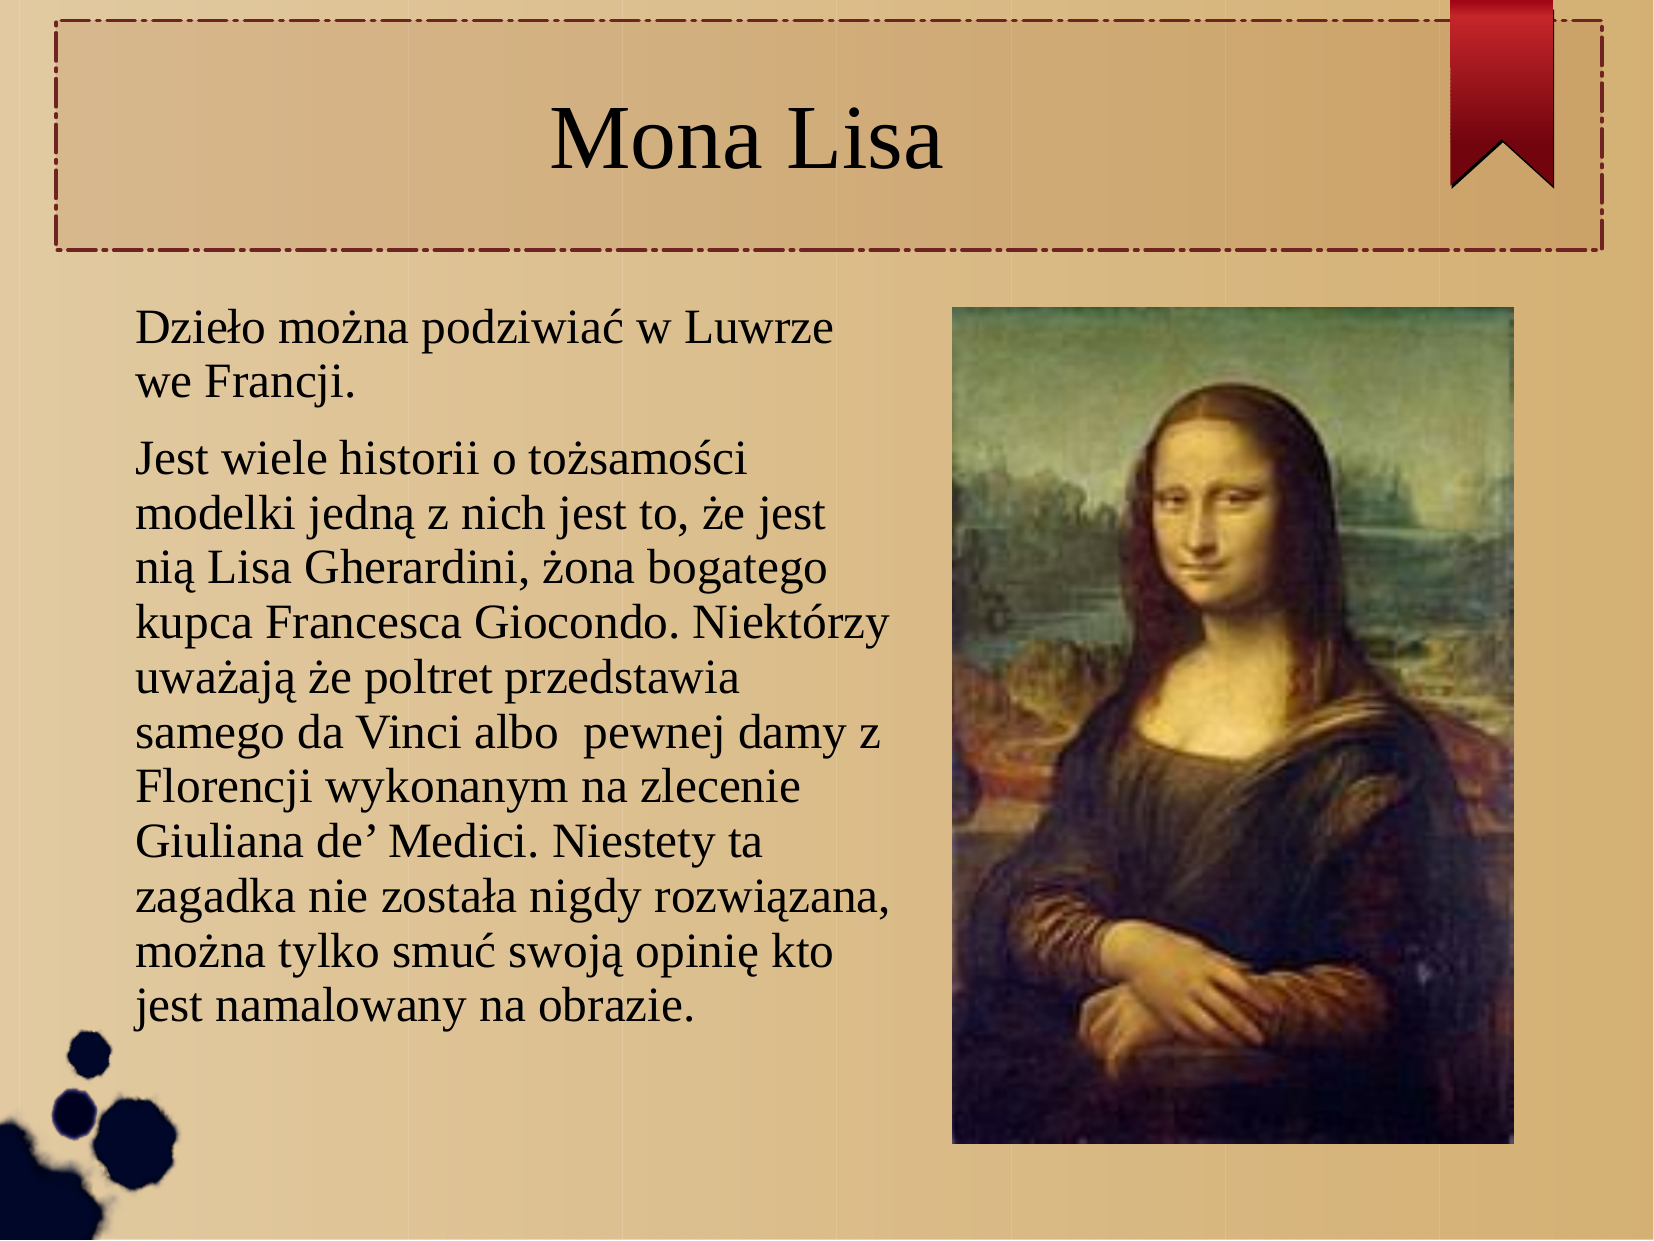

# Mona Lisa
Dzieło można podziwiać w Luwrze we Francji.
Jest wiele historii o tożsamości modelki jedną z nich jest to, że jest nią Lisa Gherardini, żona bogatego kupca Francesca Giocondo. Niektórzy uważają że poltret przedstawia samego da Vinci albo pewnej damy z Florencji wykonanym na zlecenie Giuliana de’ Medici. Niestety ta zagadka nie została nigdy rozwiązana, można tylko smuć swoją opinię kto jest namalowany na obrazie.